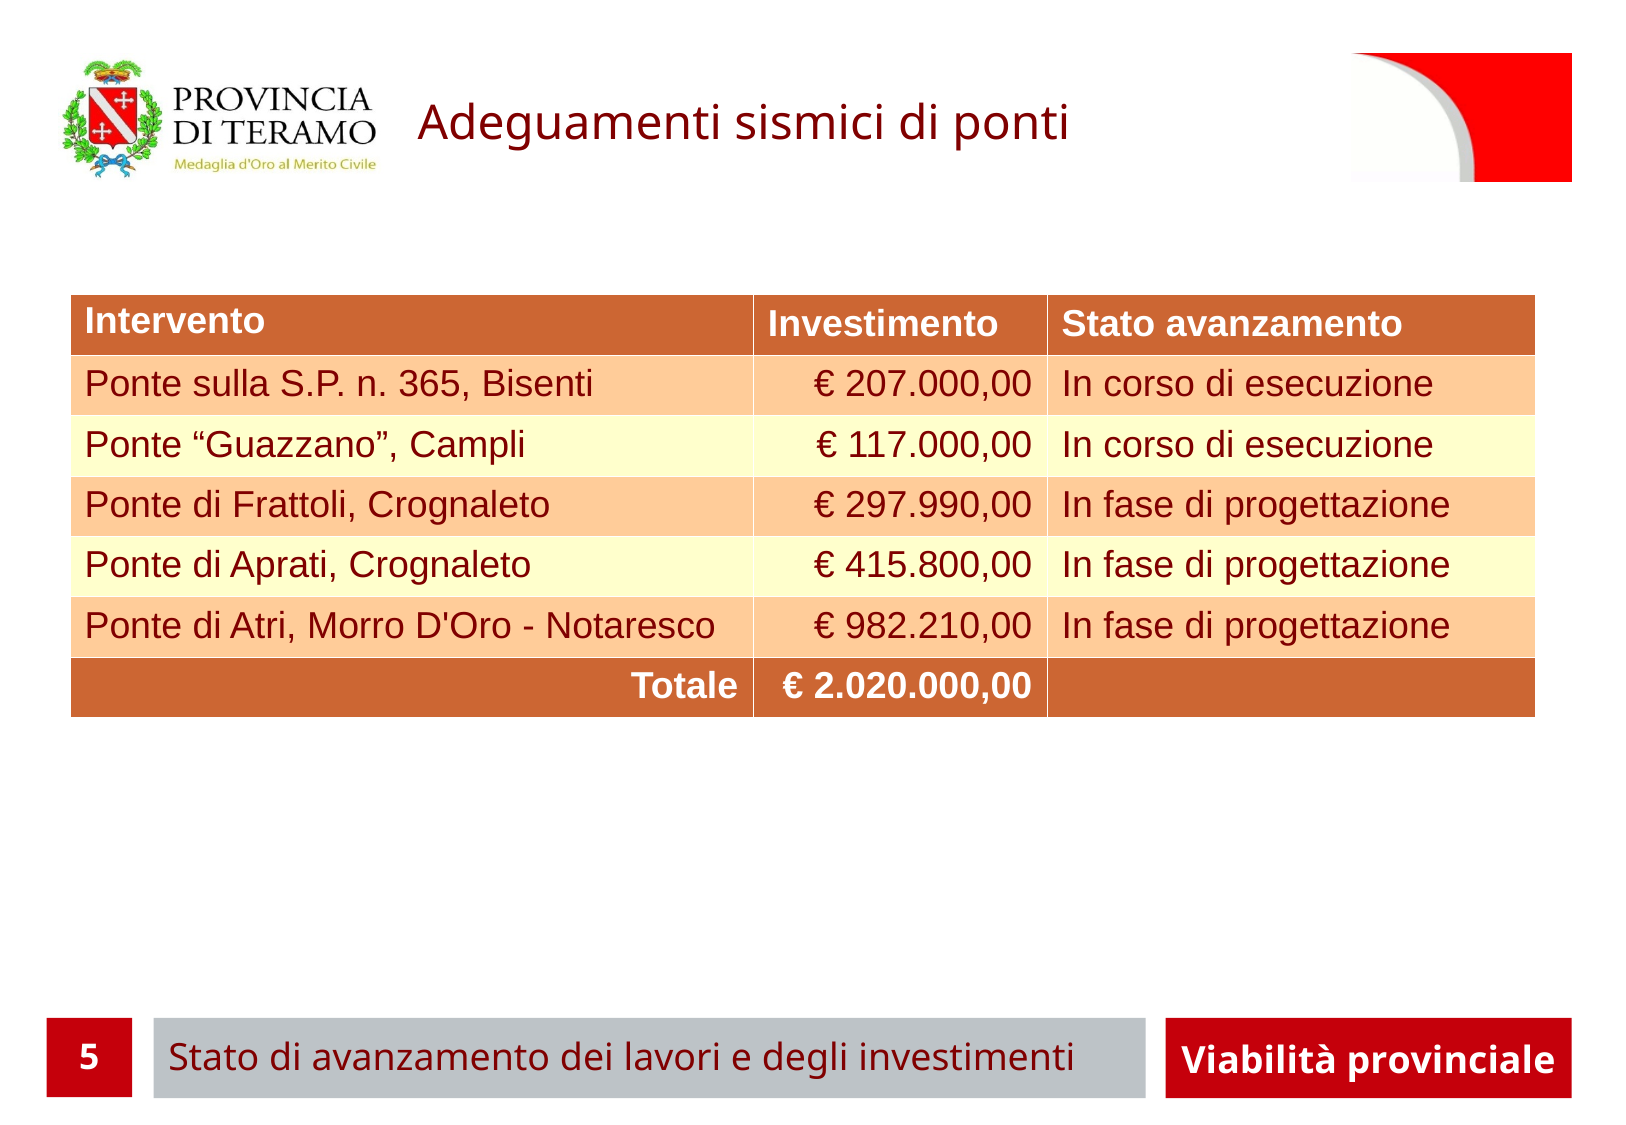

# Adeguamenti sismici di ponti
| Intervento | Investimento | Stato avanzamento |
| --- | --- | --- |
| Ponte sulla S.P. n. 365, Bisenti | € 207.000,00 | In corso di esecuzione |
| Ponte “Guazzano”, Campli | € 117.000,00 | In corso di esecuzione |
| Ponte di Frattoli, Crognaleto | € 297.990,00 | In fase di progettazione |
| Ponte di Aprati, Crognaleto | € 415.800,00 | In fase di progettazione |
| Ponte di Atri, Morro D'Oro - Notaresco | € 982.210,00 | In fase di progettazione |
| Totale | € 2.020.000,00 | |
5